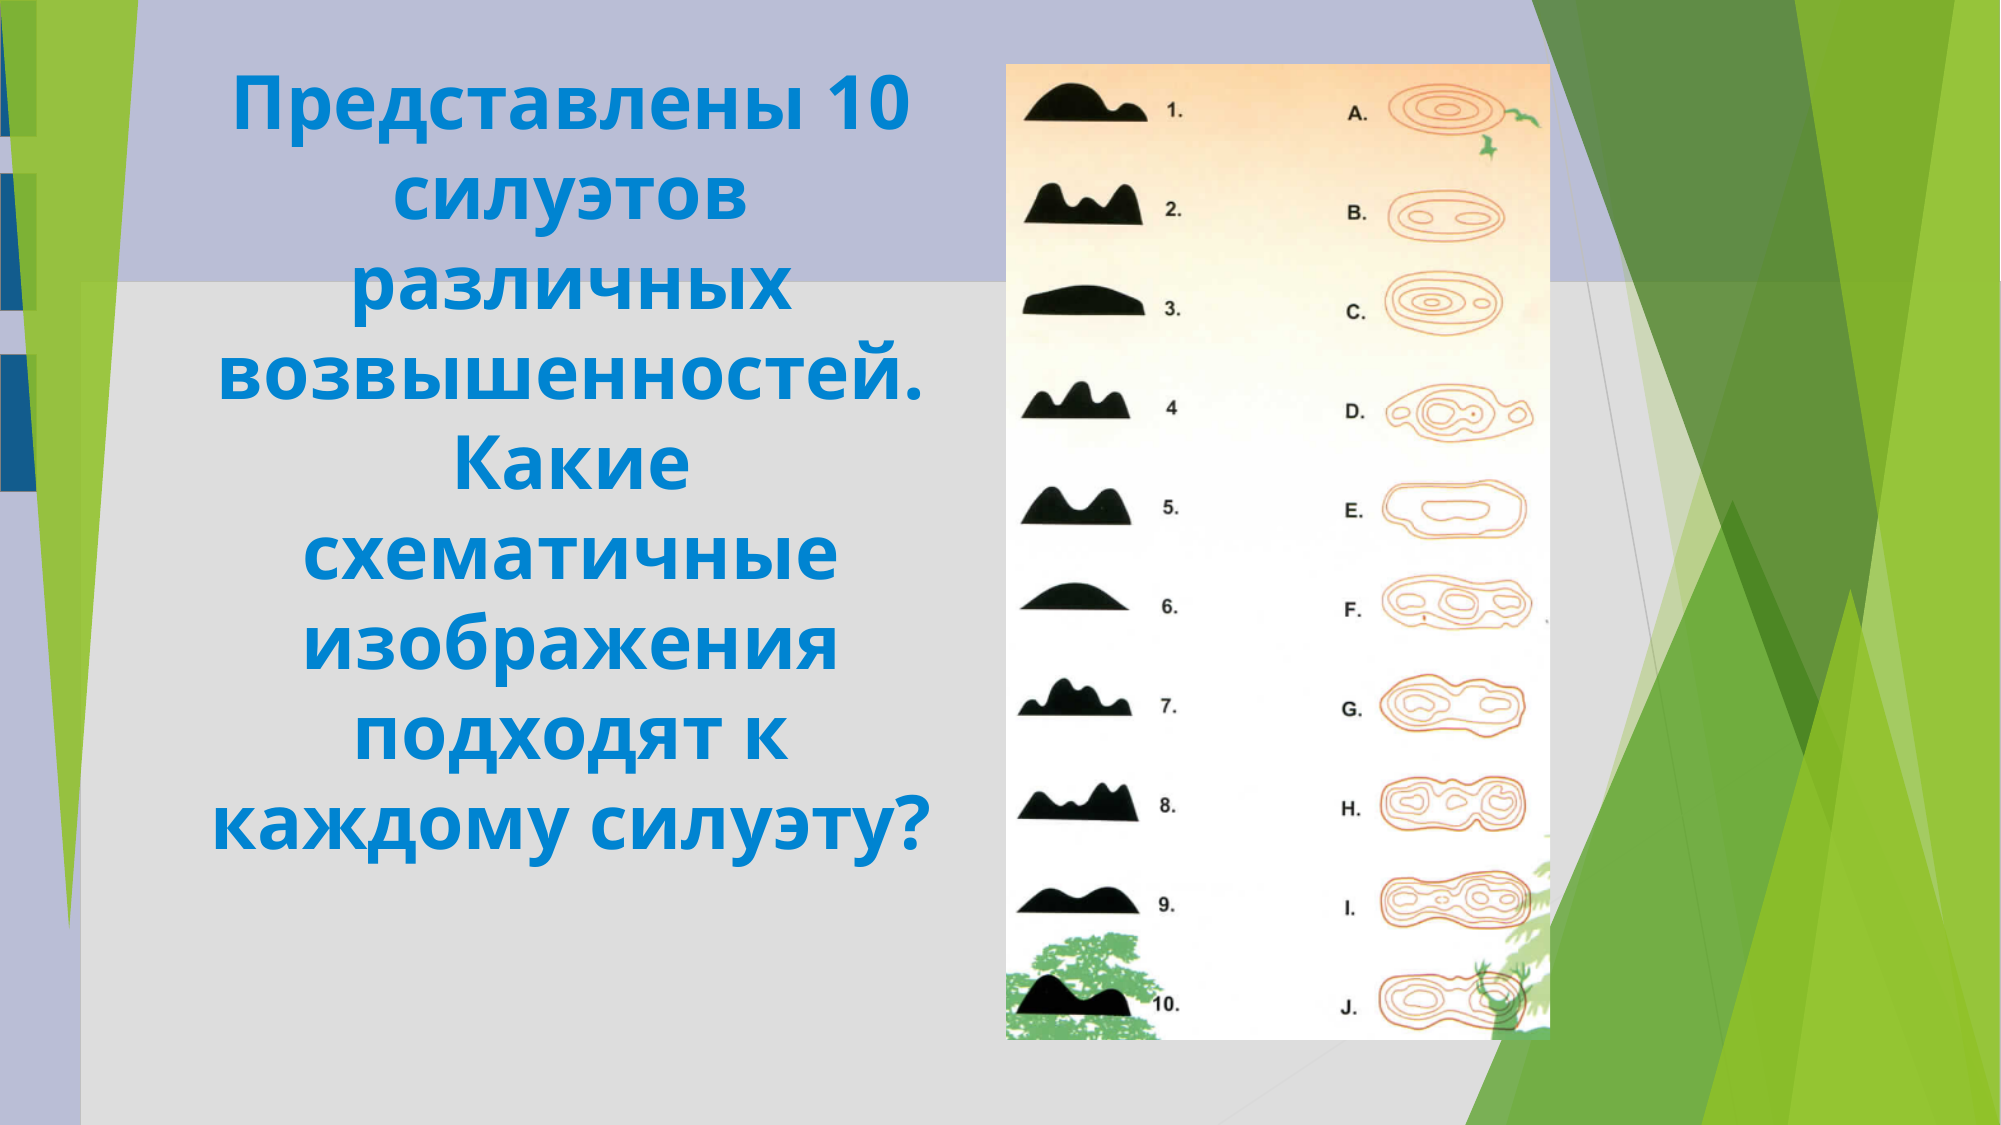

# Представлены 10 силуэтов различных возвышенностей. Какие схематичные изображения подходят к каждому силуэту?